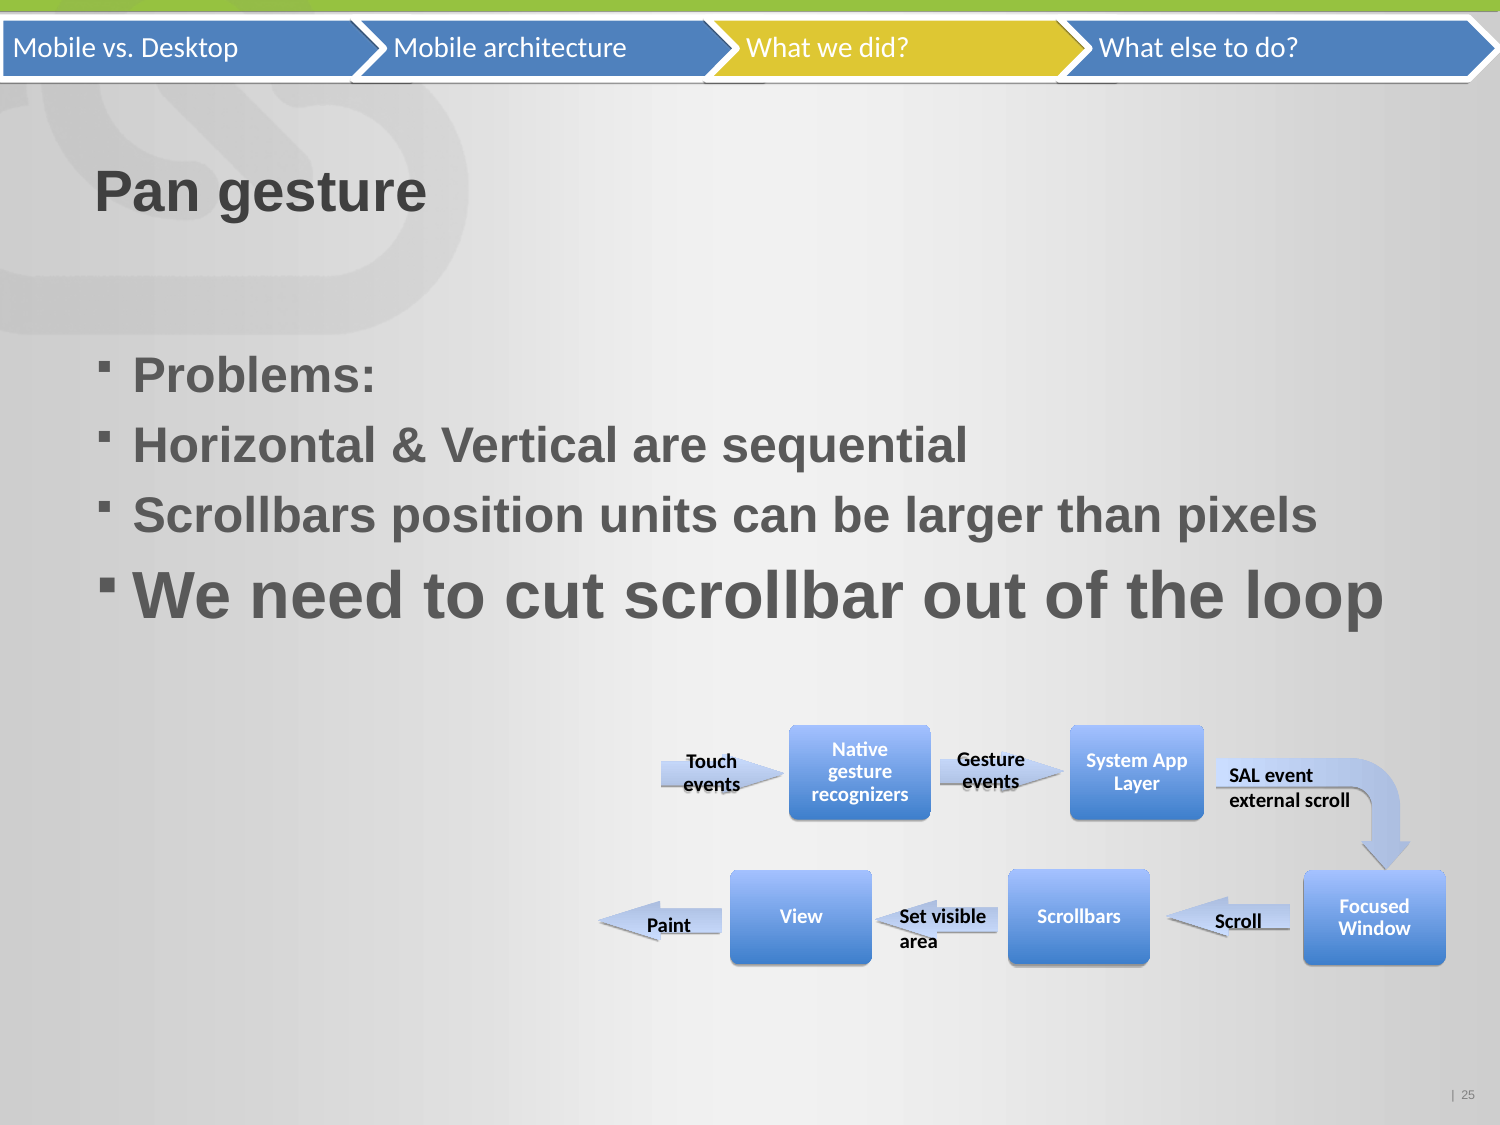

Mobile vs. Desktop
Mobile architecture
What we did?
What else to do?
# Pan gesture
Problems:
Horizontal & Vertical are sequential
Scrollbars position units can be larger than pixels
We need to cut scrollbar out of the loop
Native gesture recognizers
System App Layer
Gesture events
Touch events
SAL event external scroll
Scrollbars
View
Focused Window
Set visible area
Scroll
Paint